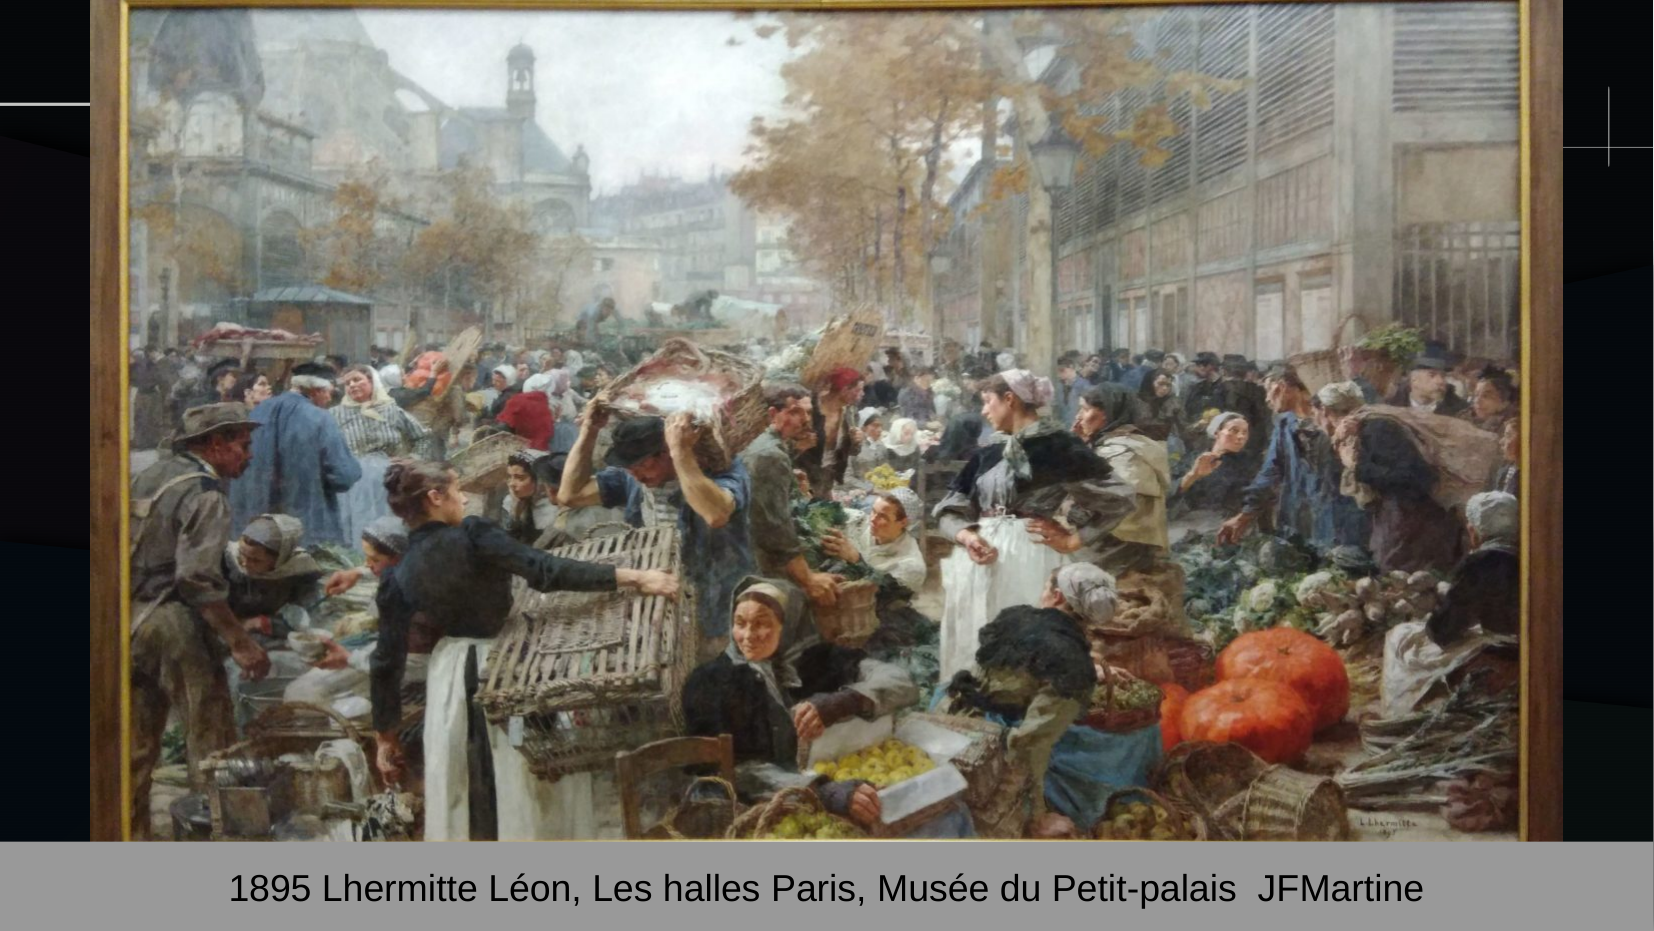

1895 Lhermitte Léon, Les halles Paris, Musée du Petit-palais JFMartine